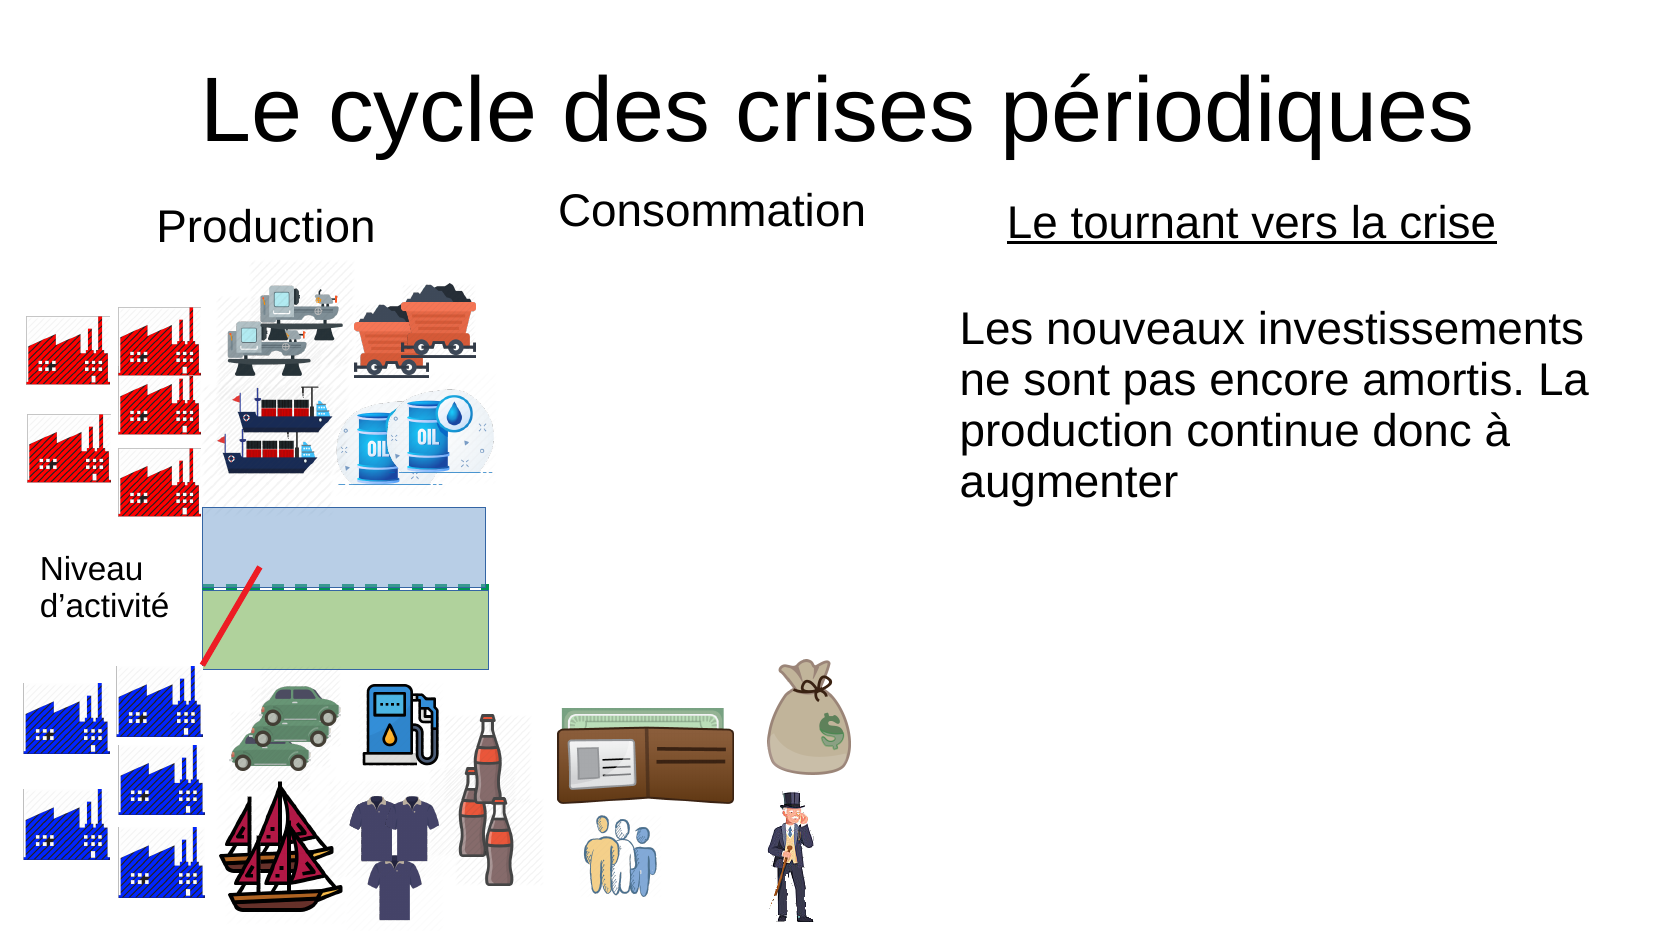

# Le cycle des crises périodiques
Consommation
Le tournant vers la crise
Production
Les nouveaux investissements ne sont pas encore amortis. La production continue donc à augmenter
Niveau d’activité